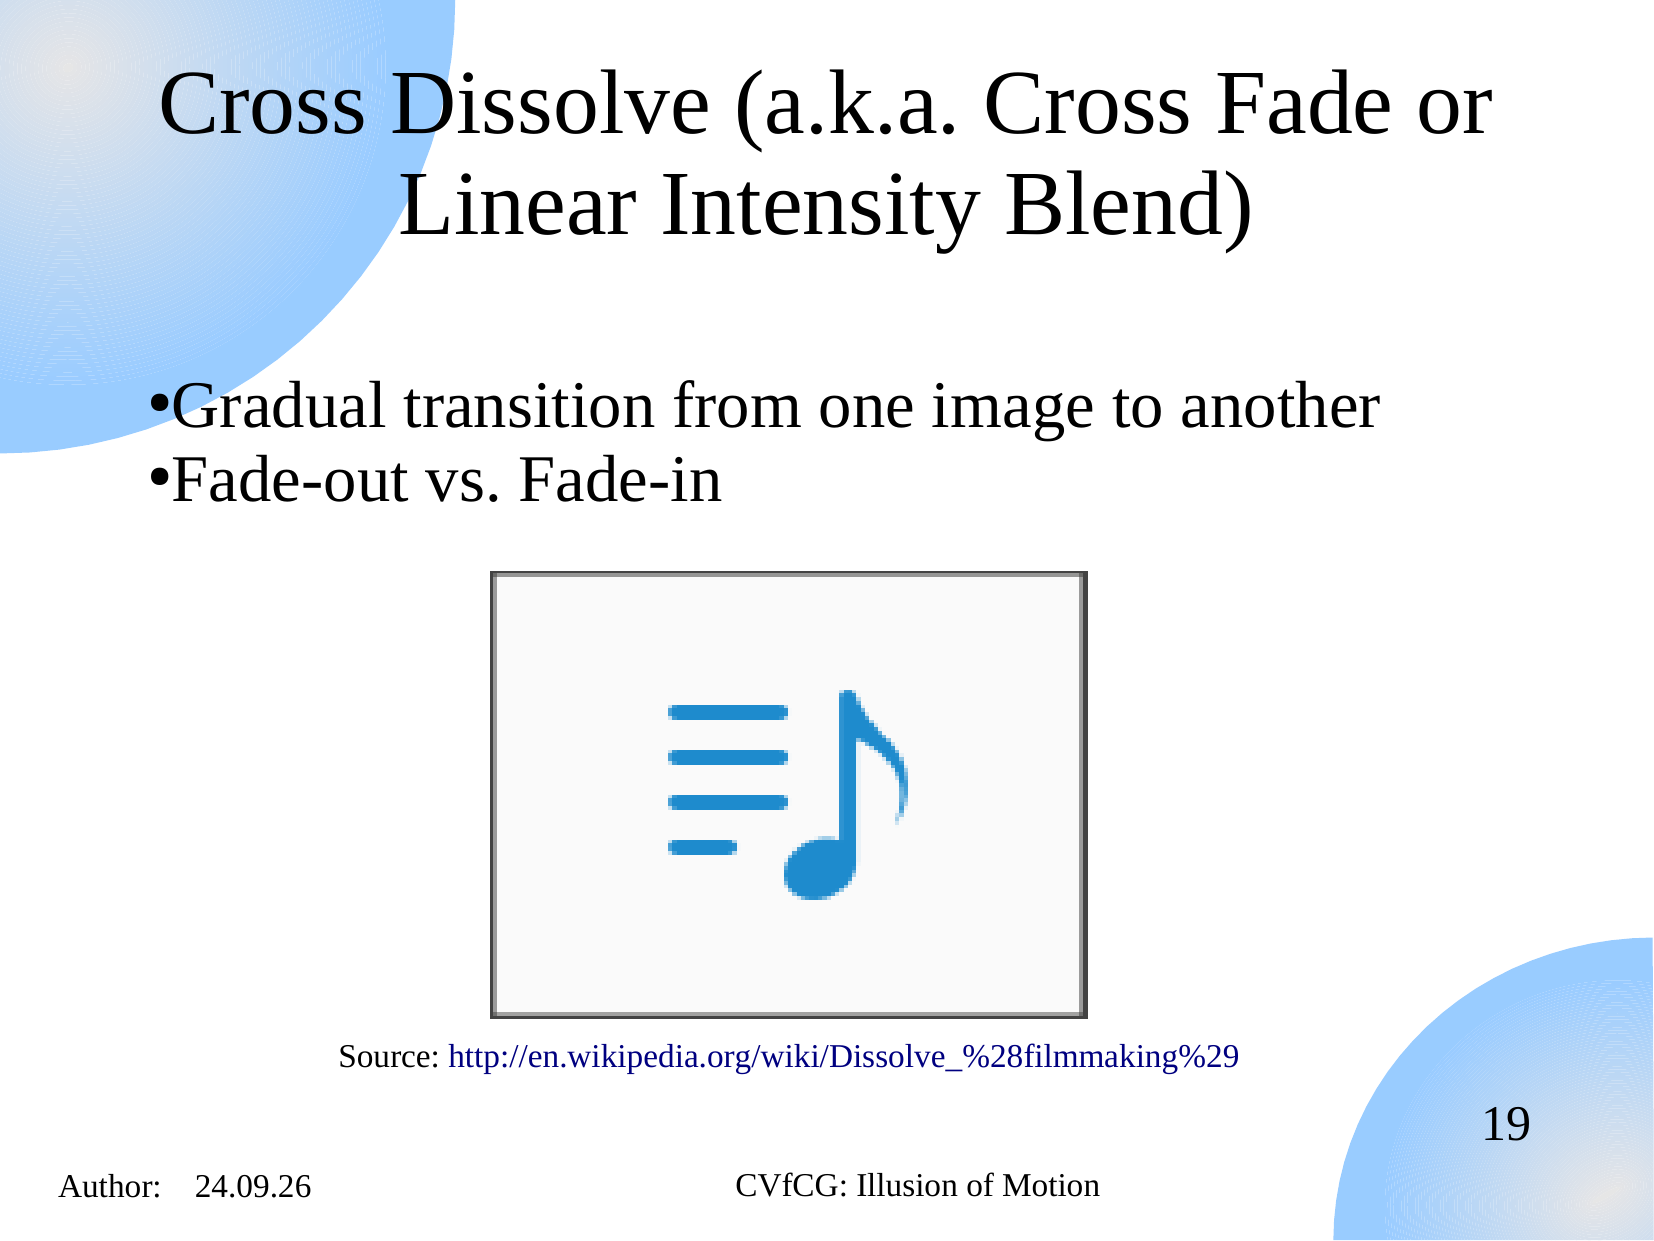

# Cross Dissolve (a.k.a. Cross Fade or Linear Intensity Blend)
Gradual transition from one image to another
Fade-out vs. Fade-in
Source: http://en.wikipedia.org/wiki/Dissolve_%28filmmaking%29
CVfCG: Illusion of Motion